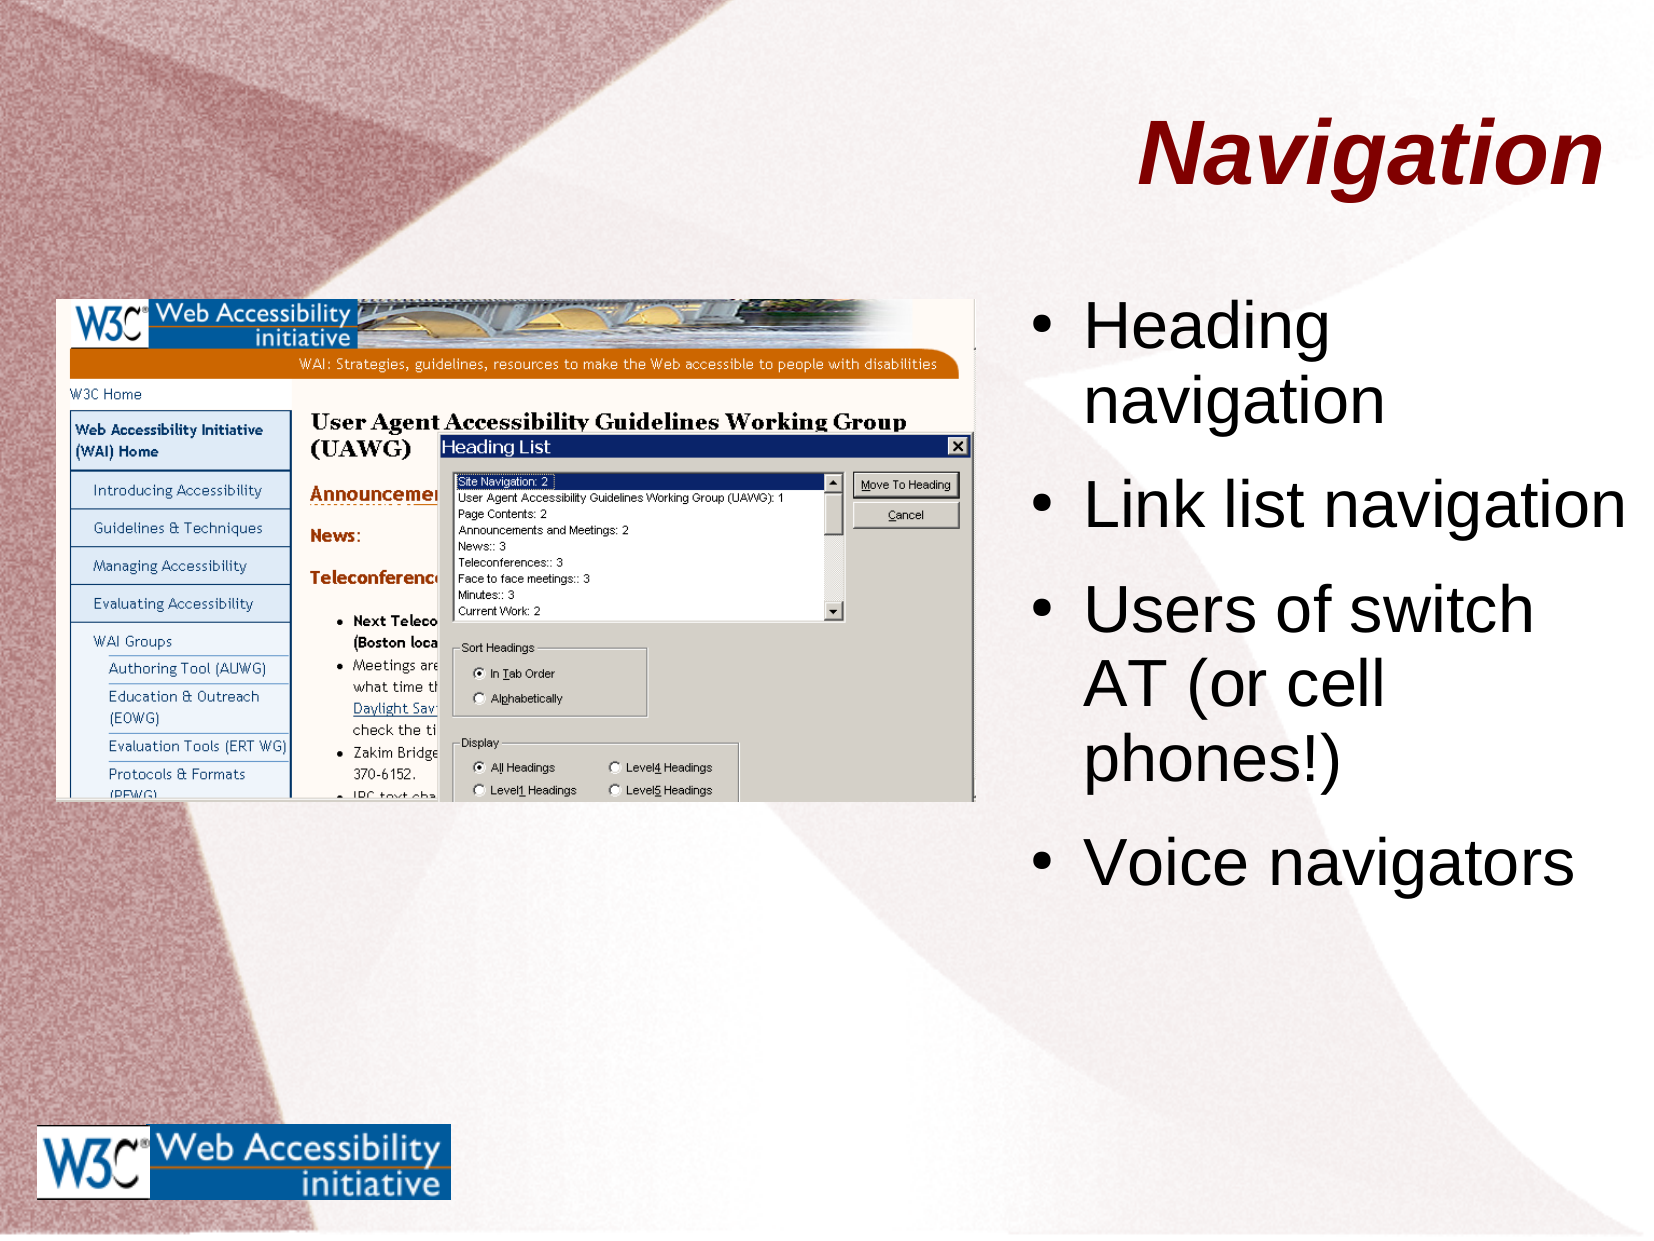

# Navigation
Heading navigation
Link list navigation
Users of switch AT (or cell phones!)
Voice navigators